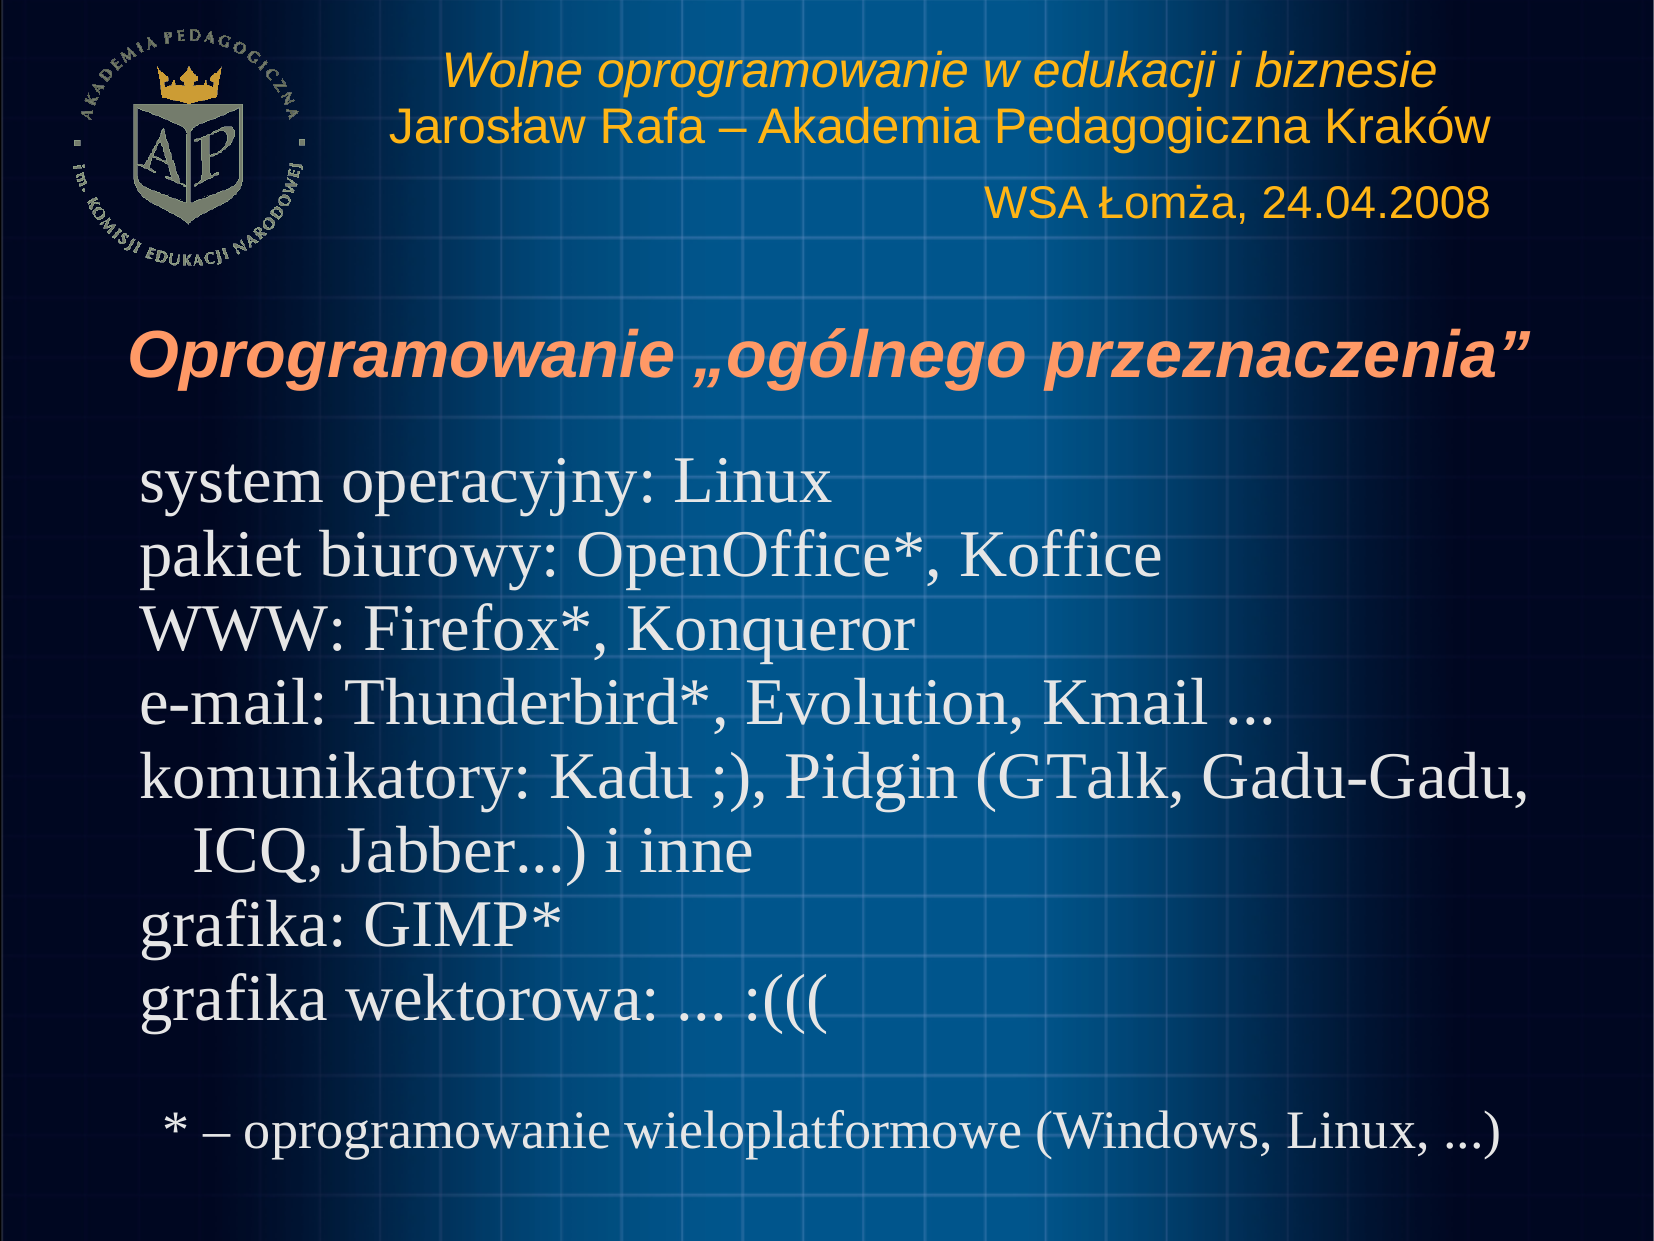

# Oprogramowanie „ogólnego przeznaczenia”
system operacyjny: Linux
pakiet biurowy: OpenOffice*, Koffice
WWW: Firefox*, Konqueror
e-mail: Thunderbird*, Evolution, Kmail ...
komunikatory: Kadu ;), Pidgin (GTalk, Gadu-Gadu, ICQ, Jabber...) i inne
grafika: GIMP*
grafika wektorowa: ... :(((
* – oprogramowanie wieloplatformowe (Windows, Linux, ...)